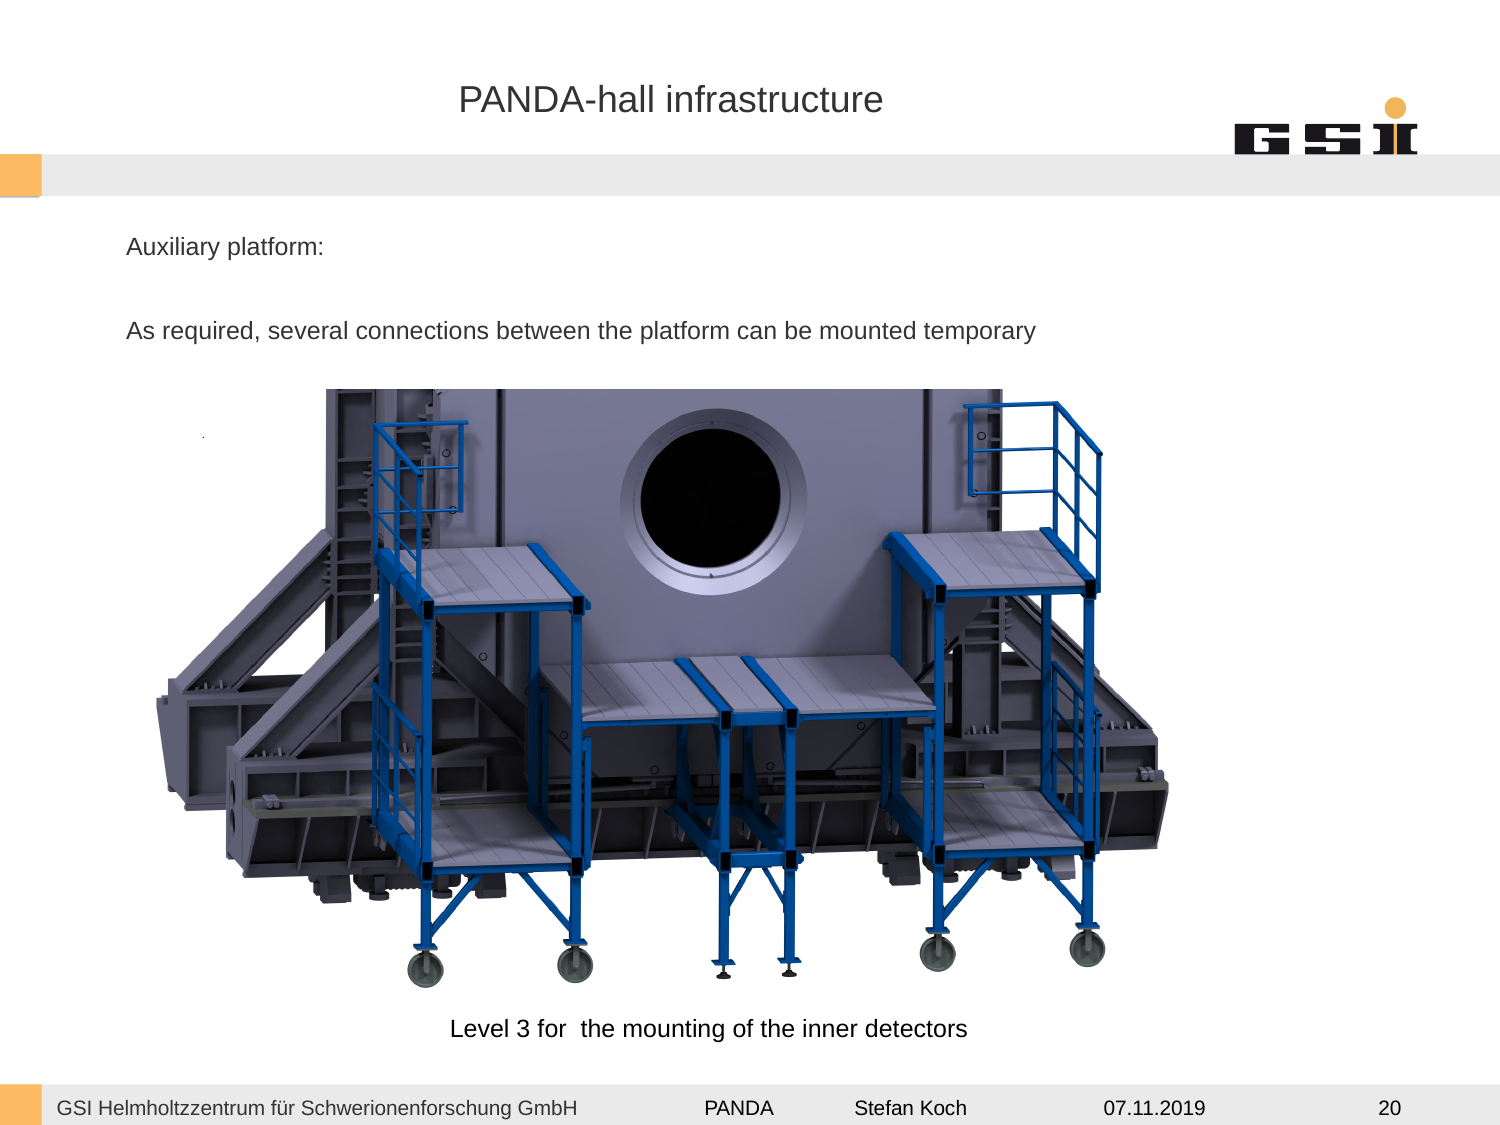

PANDA-hall infrastructure
Auxiliary platform:
As required, several connections between the platform can be mounted temporary
Level 3 for the mounting of the inner detectors